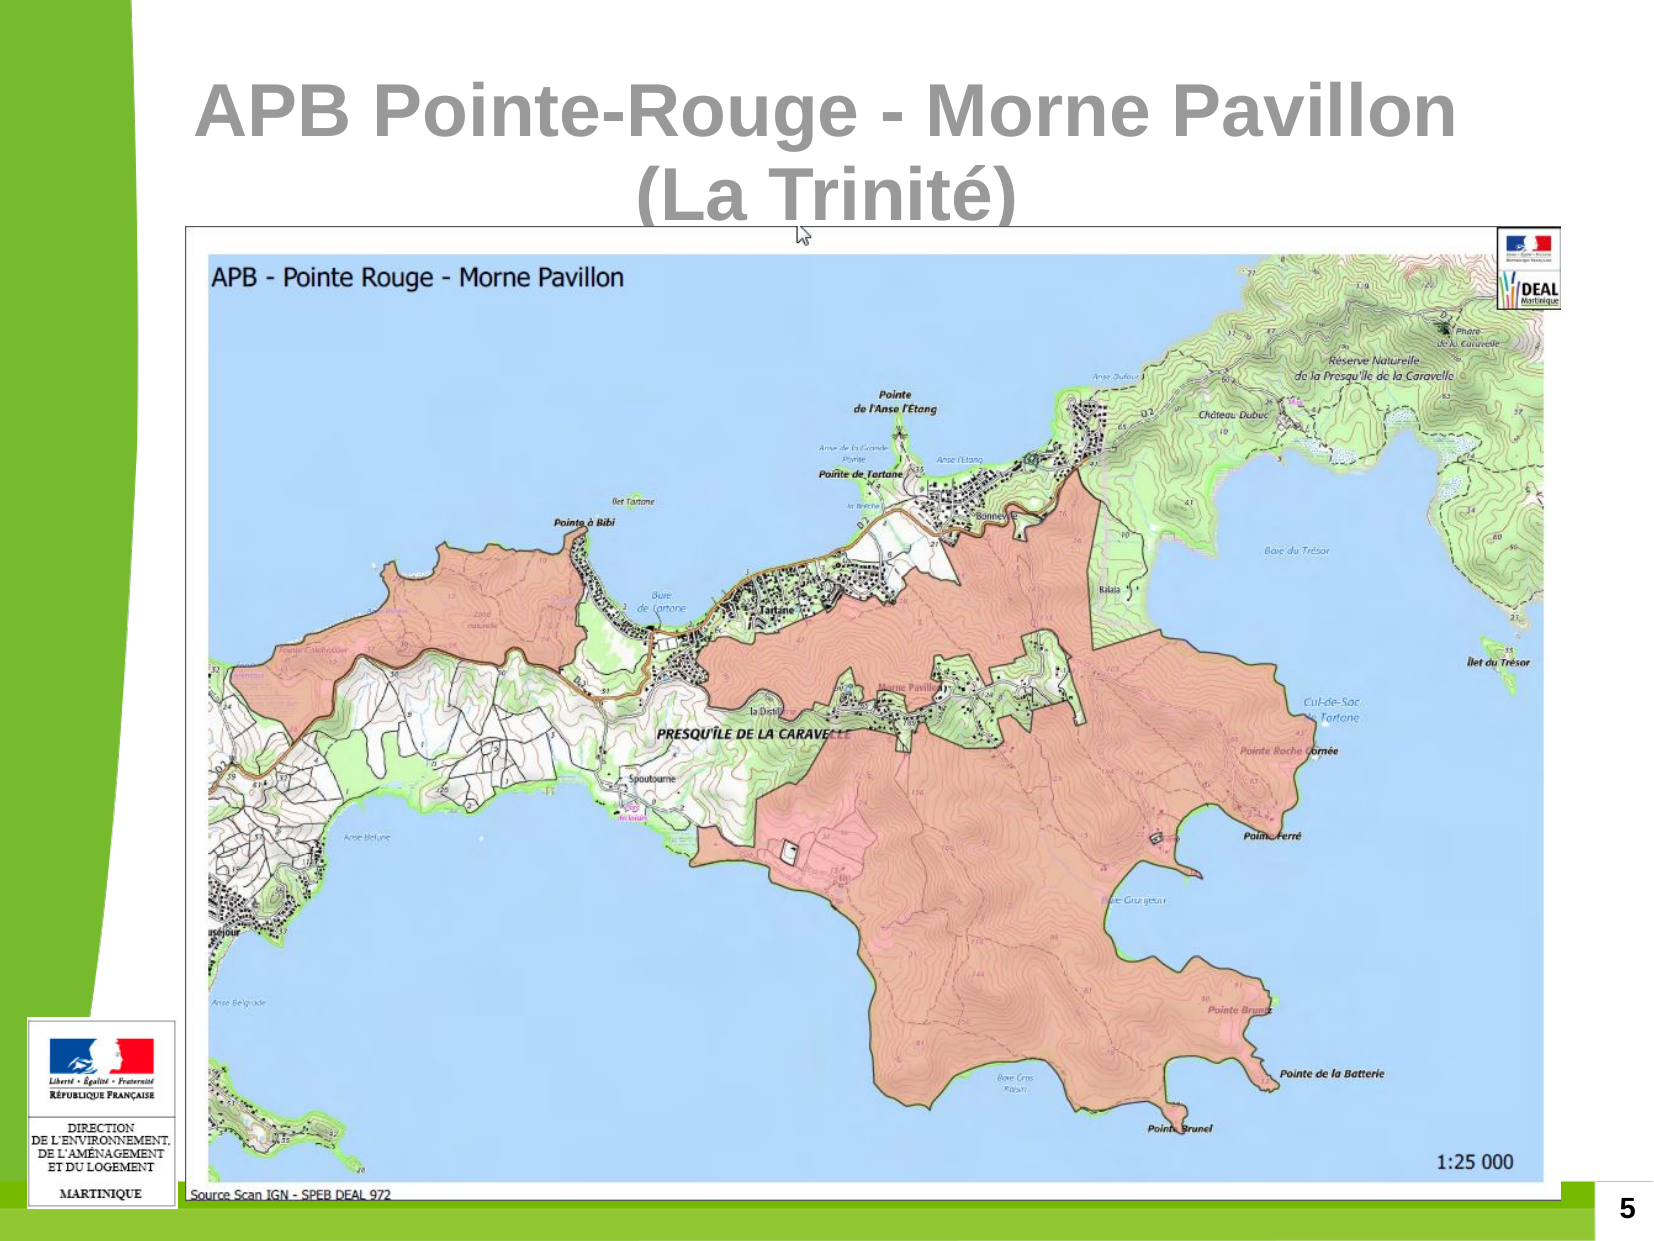

# APB Pointe-Rouge - Morne Pavillon (La Trinité)